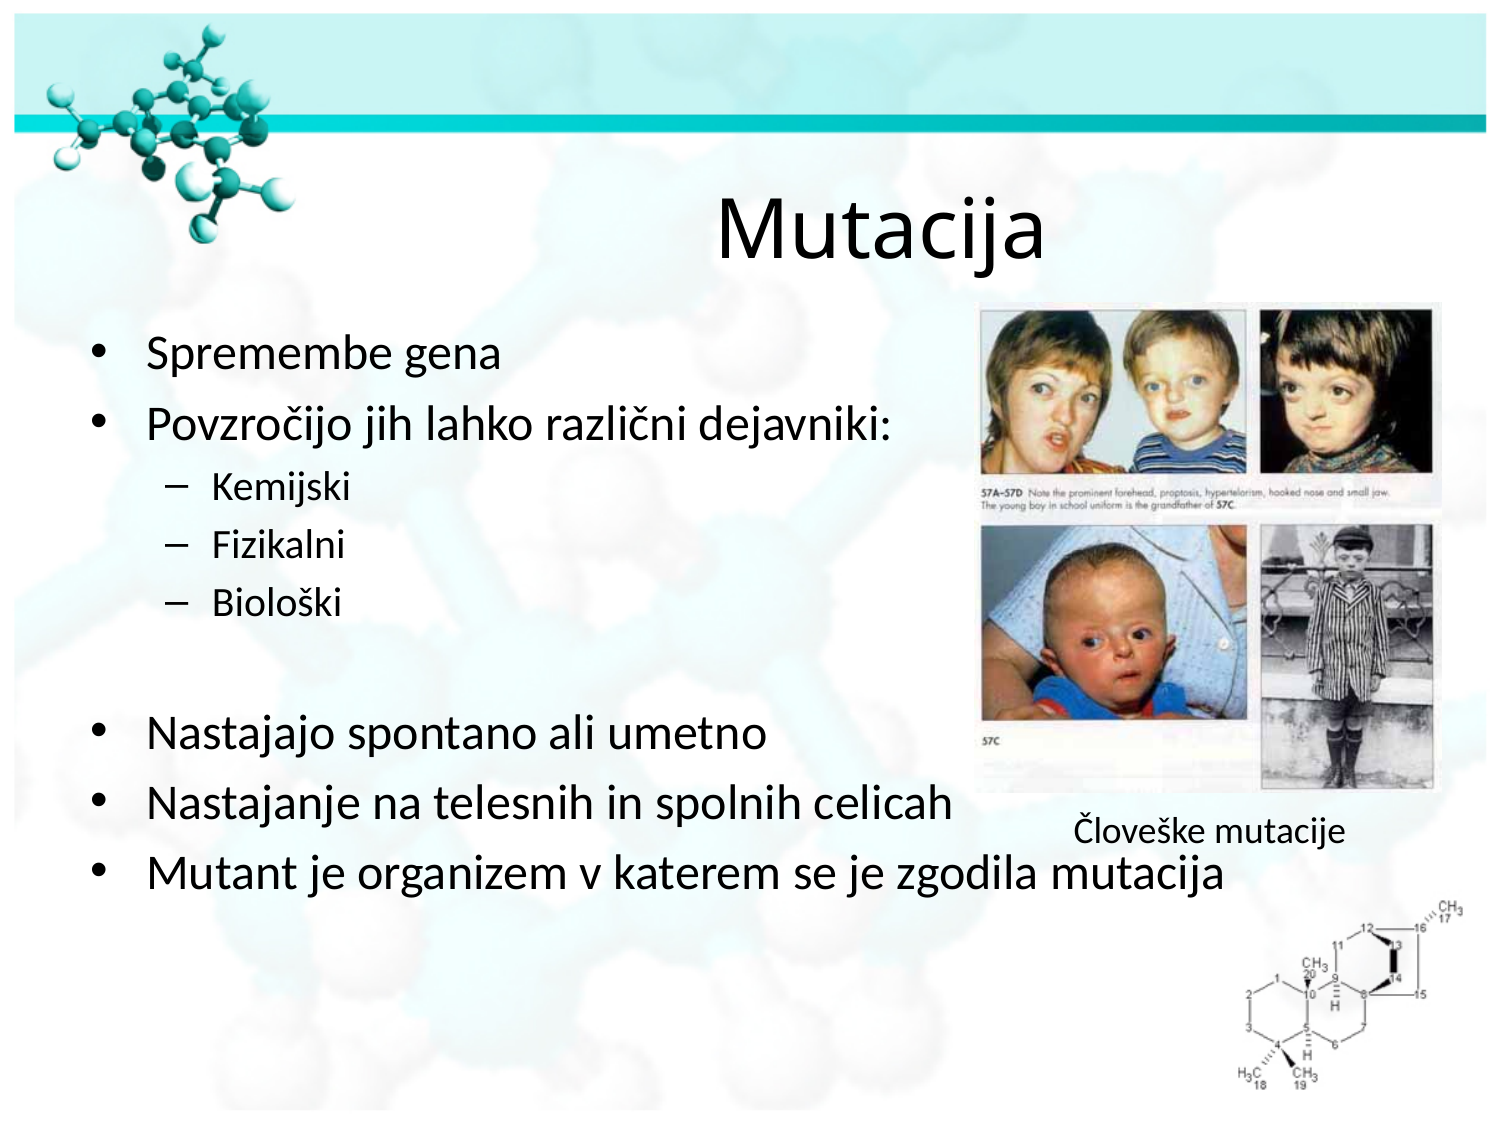

# Mutacija
Spremembe gena
Povzročijo jih lahko različni dejavniki:
Kemijski
Fizikalni
Biološki
Nastajajo spontano ali umetno
Nastajanje na telesnih in spolnih celicah
Mutant je organizem v katerem se je zgodila mutacija
Človeške mutacije